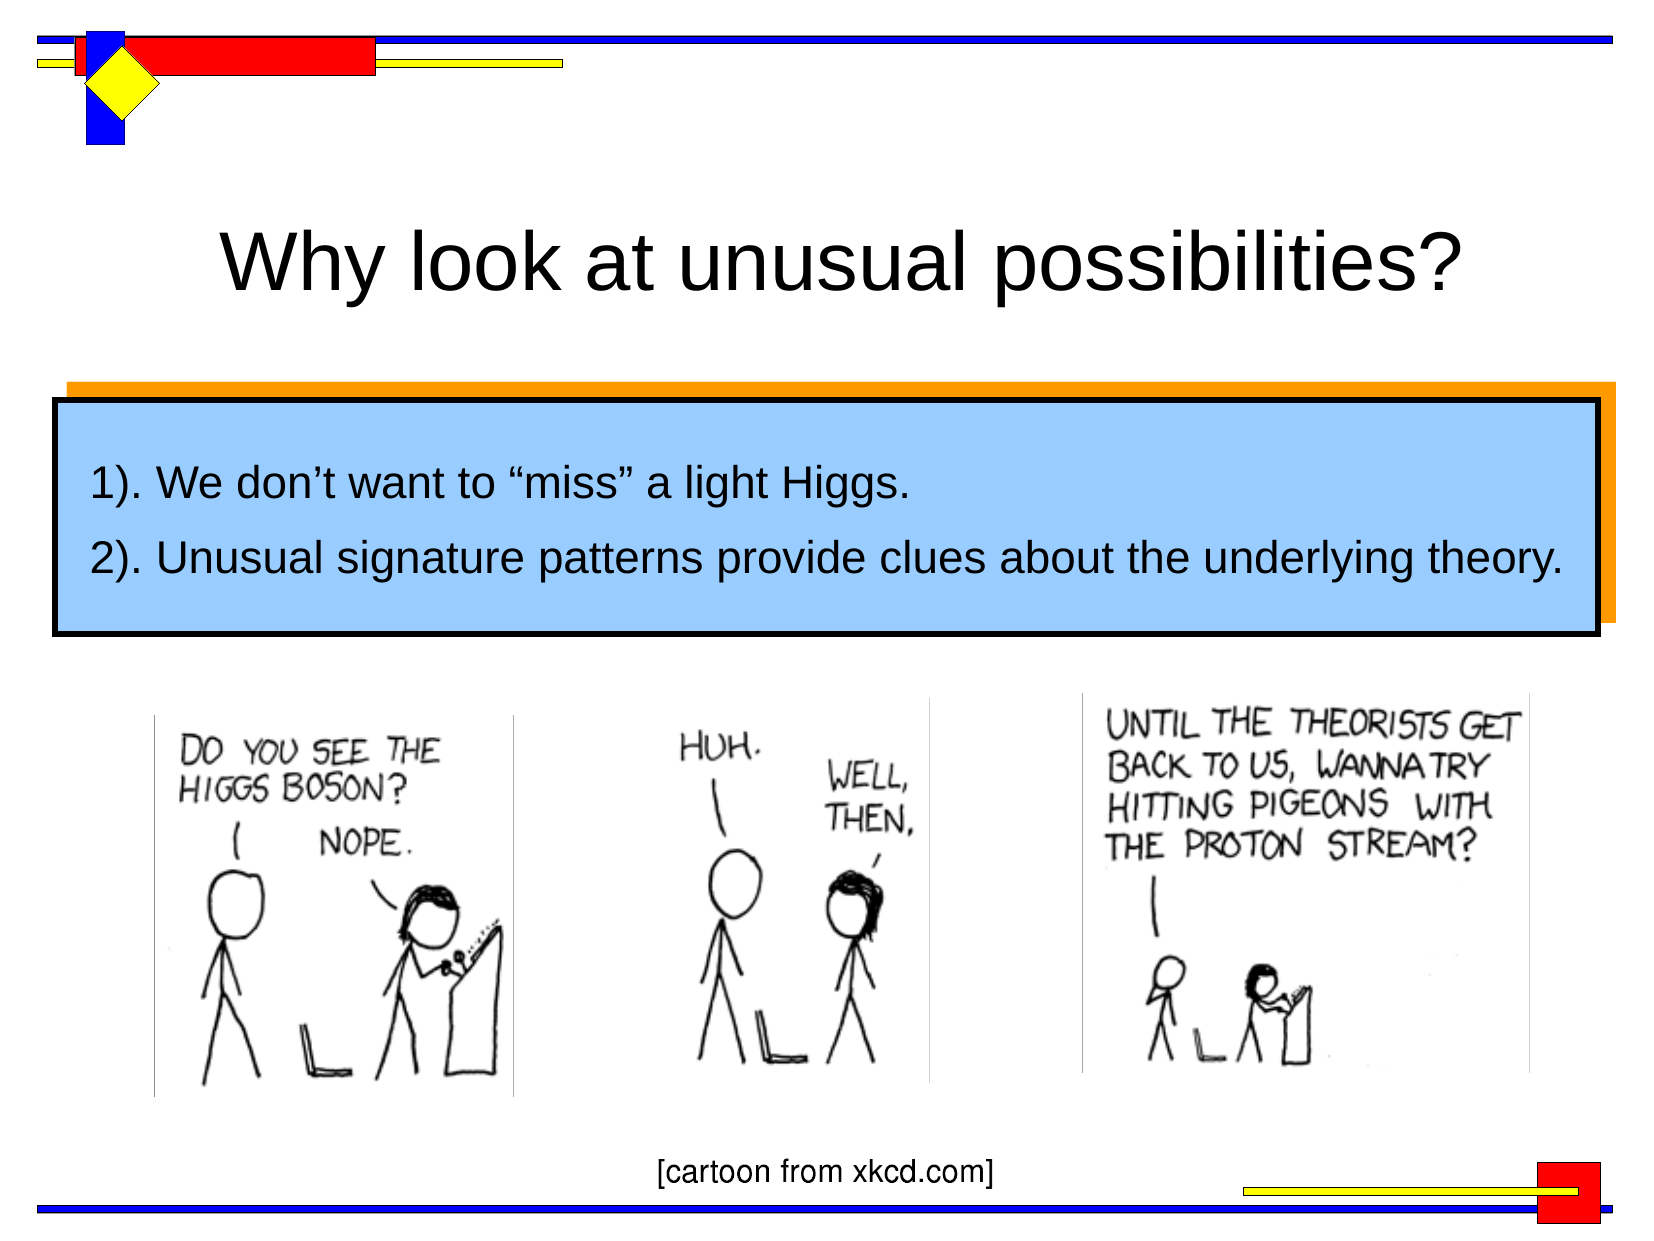

Why look at unusual possibilities?
1). We don’t want to “miss” a light Higgs.
2). Unusual signature patterns provide clues about the underlying theory.